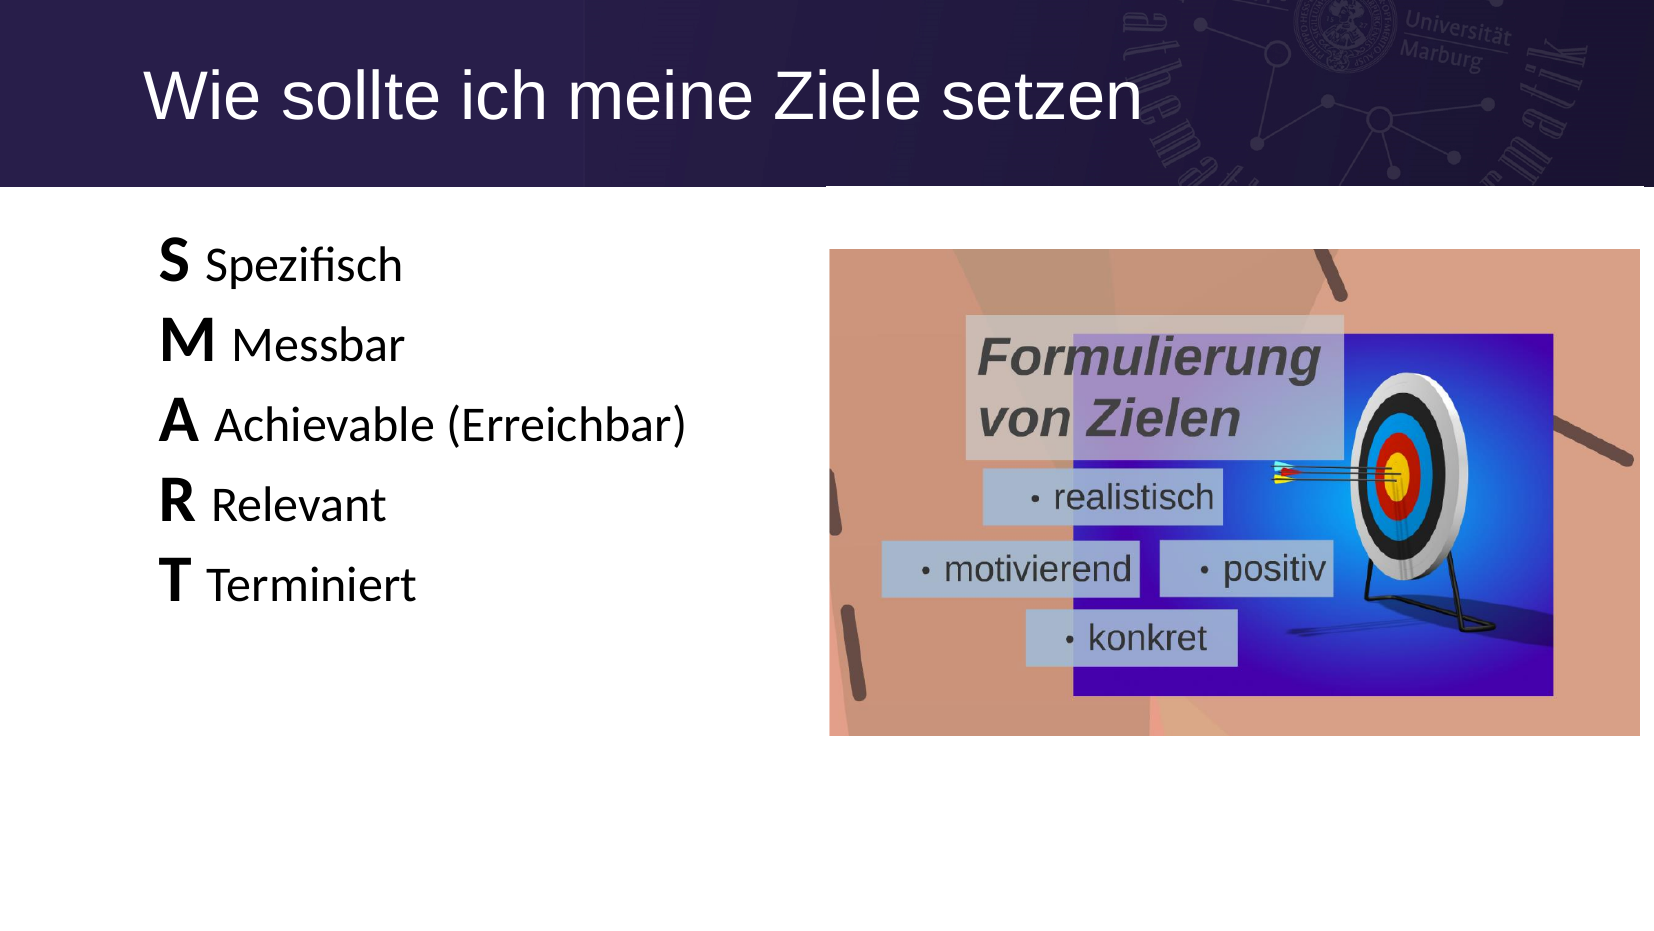

Wie sollte ich meine Ziele setzen
#
S Spezifisch
M Messbar
A Achievable (Erreichbar)
R Relevant
T Terminiert